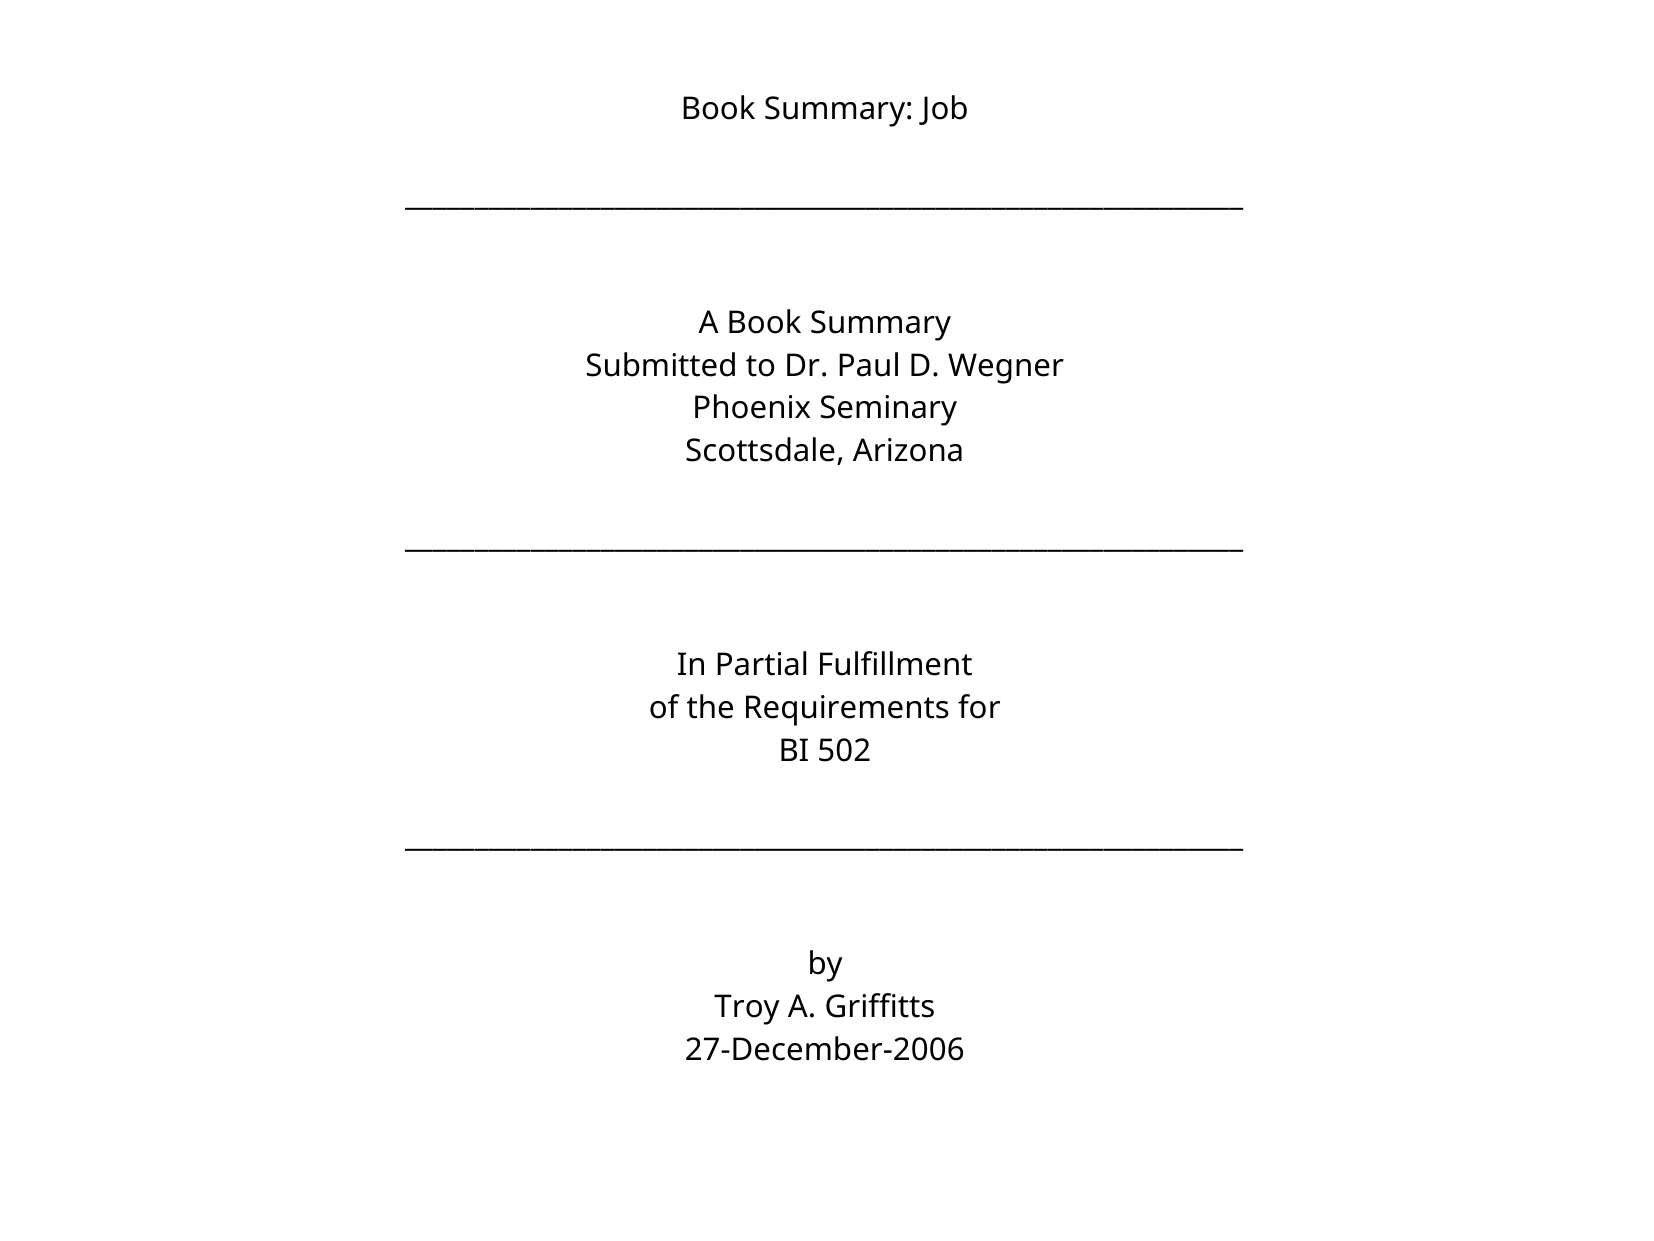

Book Summary: Job
____________________________________________________________
A Book Summary
Submitted to Dr. Paul D. Wegner
Phoenix Seminary
Scottsdale, Arizona
____________________________________________________________
In Partial Fulfillment
of the Requirements for
BI 502
____________________________________________________________
by
Troy A. Griffitts
27-December-2006